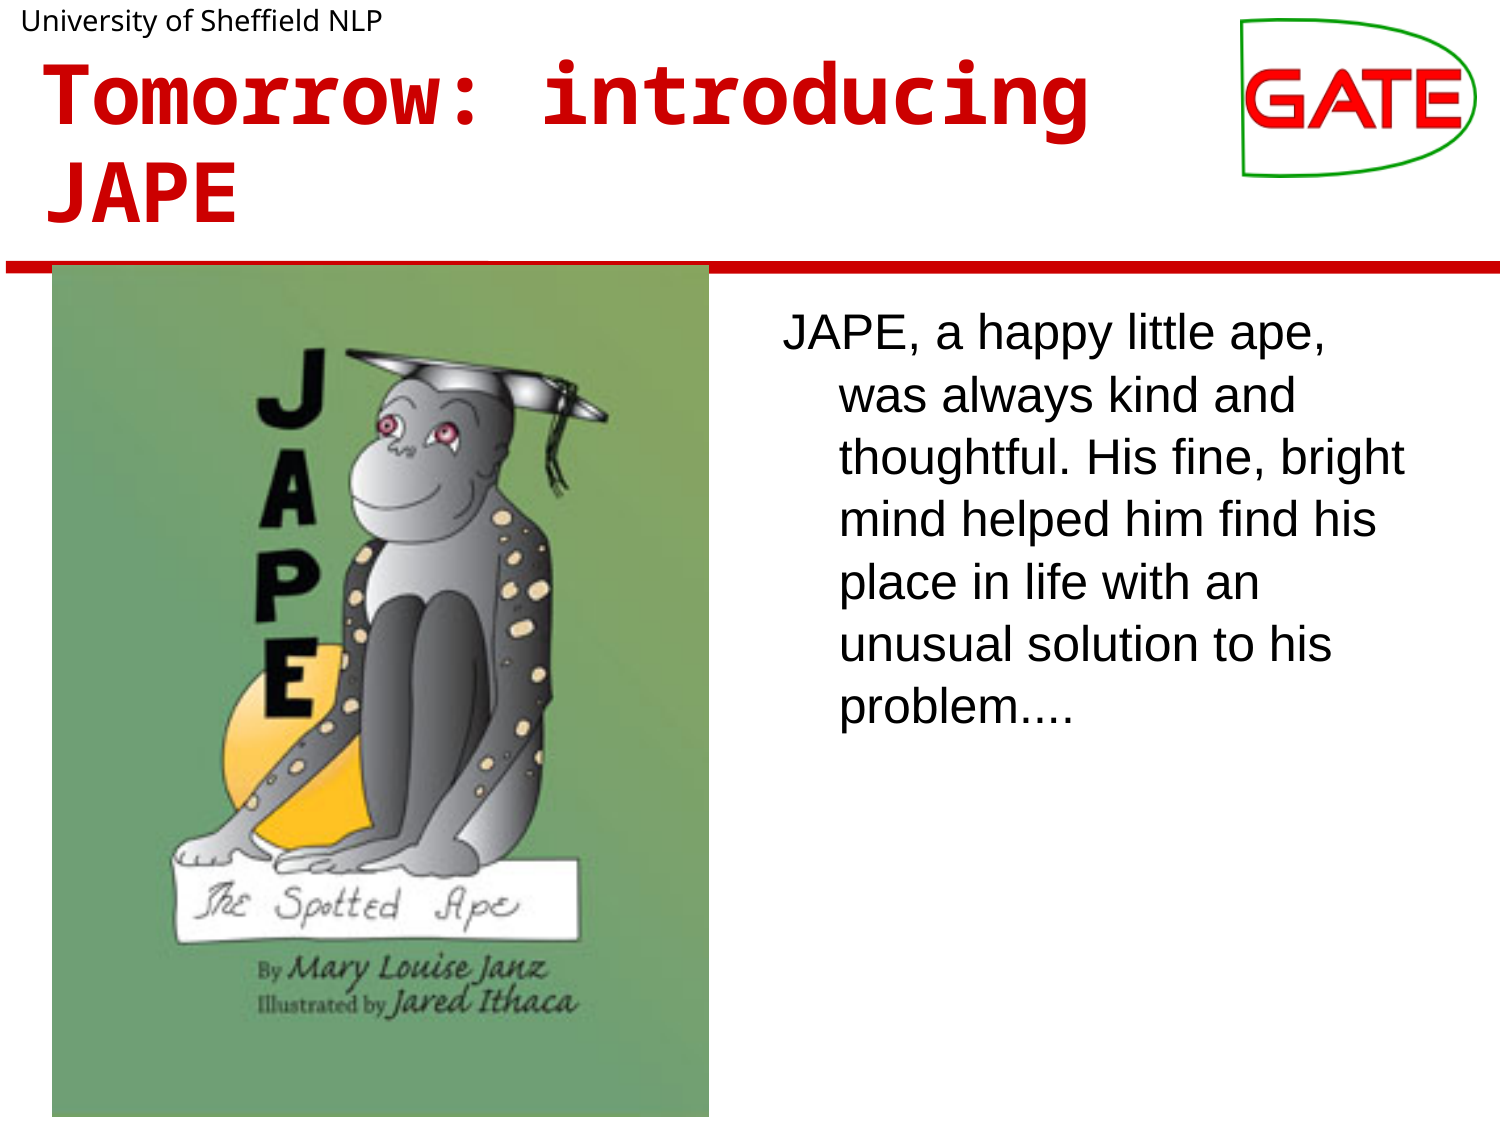

# Tomorrow: introducing JAPE
JAPE, a happy little ape, was always kind and thoughtful. His fine, bright mind helped him find his place in life with an unusual solution to his problem....